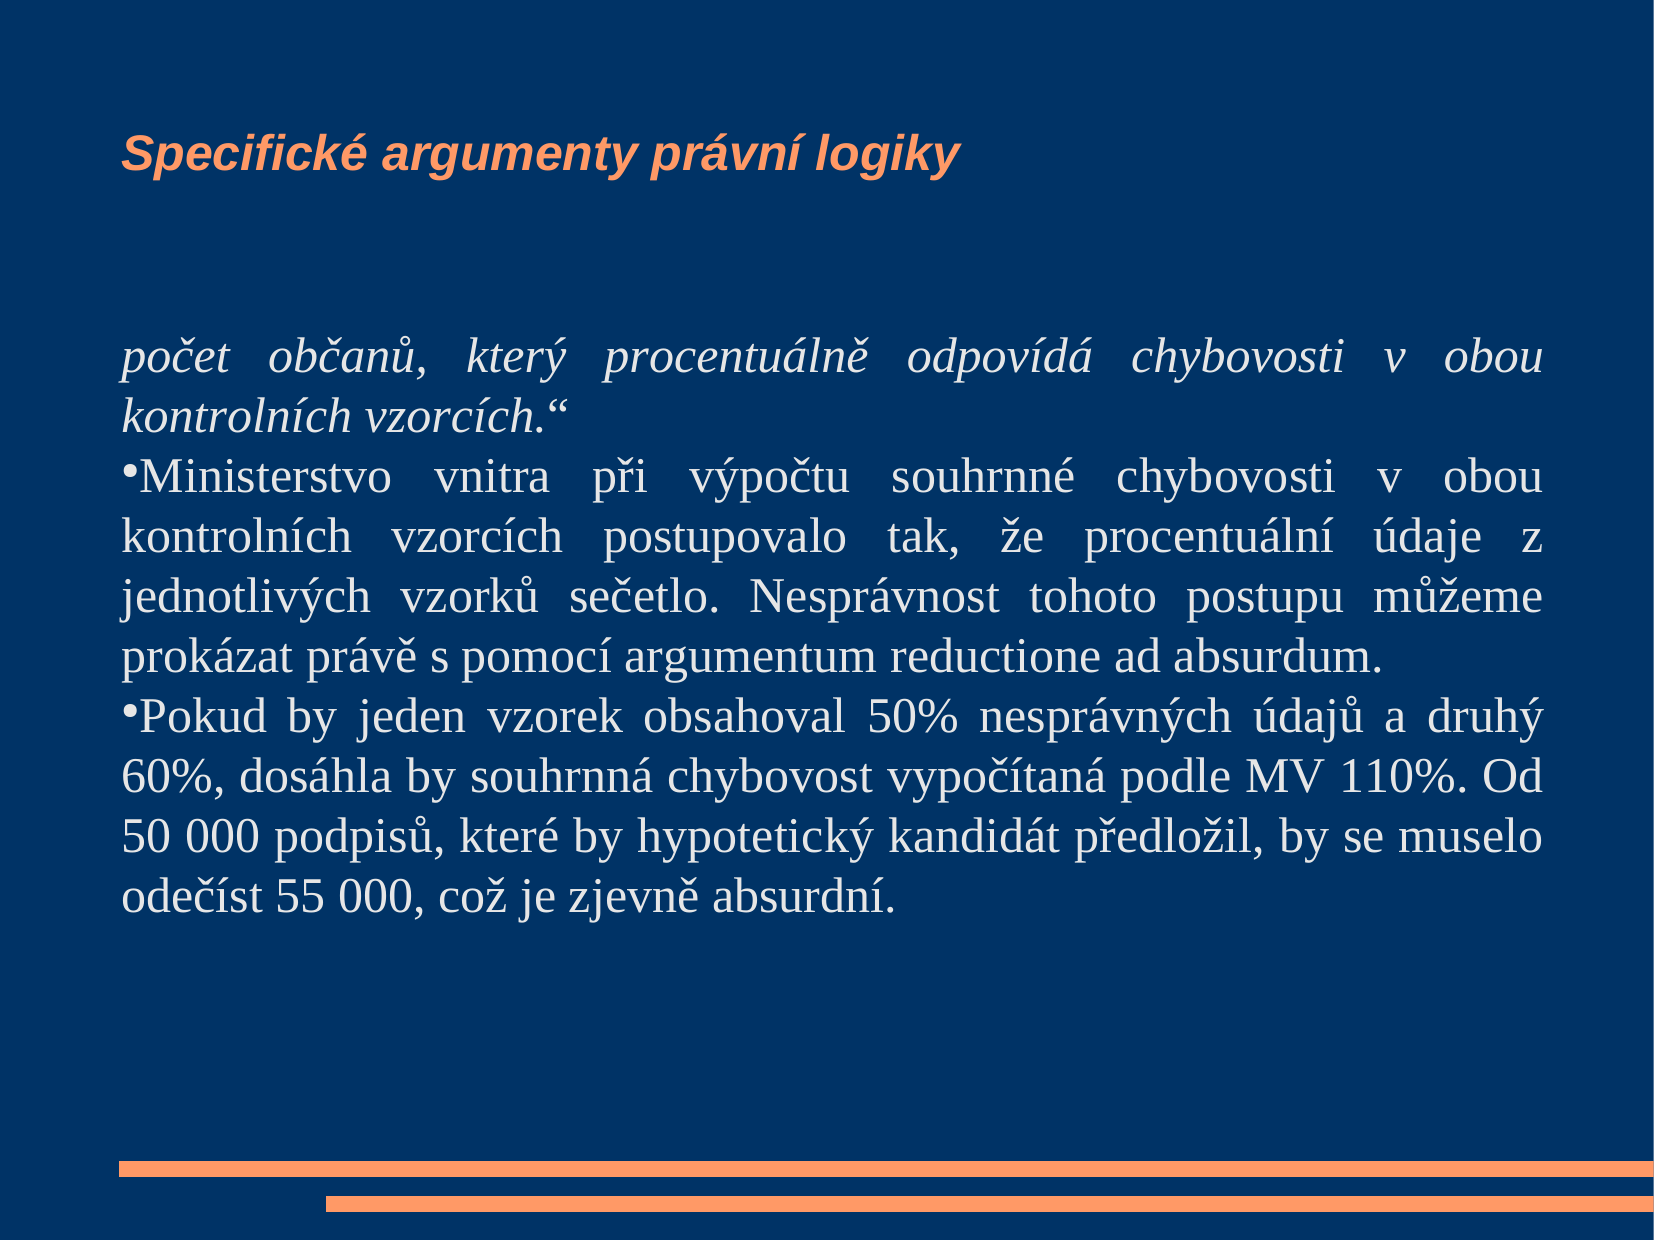

# Specifické argumenty právní logiky
počet občanů, který procentuálně odpovídá chybovosti v obou kontrolních vzorcích.“
Ministerstvo vnitra při výpočtu souhrnné chybovosti v obou kontrolních vzorcích postupovalo tak, že procentuální údaje z jednotlivých vzorků sečetlo. Nesprávnost tohoto postupu můžeme prokázat právě s pomocí argumentum reductione ad absurdum.
Pokud by jeden vzorek obsahoval 50% nesprávných údajů a druhý 60%, dosáhla by souhrnná chybovost vypočítaná podle MV 110%. Od 50 000 podpisů, které by hypotetický kandidát předložil, by se muselo odečíst 55 000, což je zjevně absurdní.